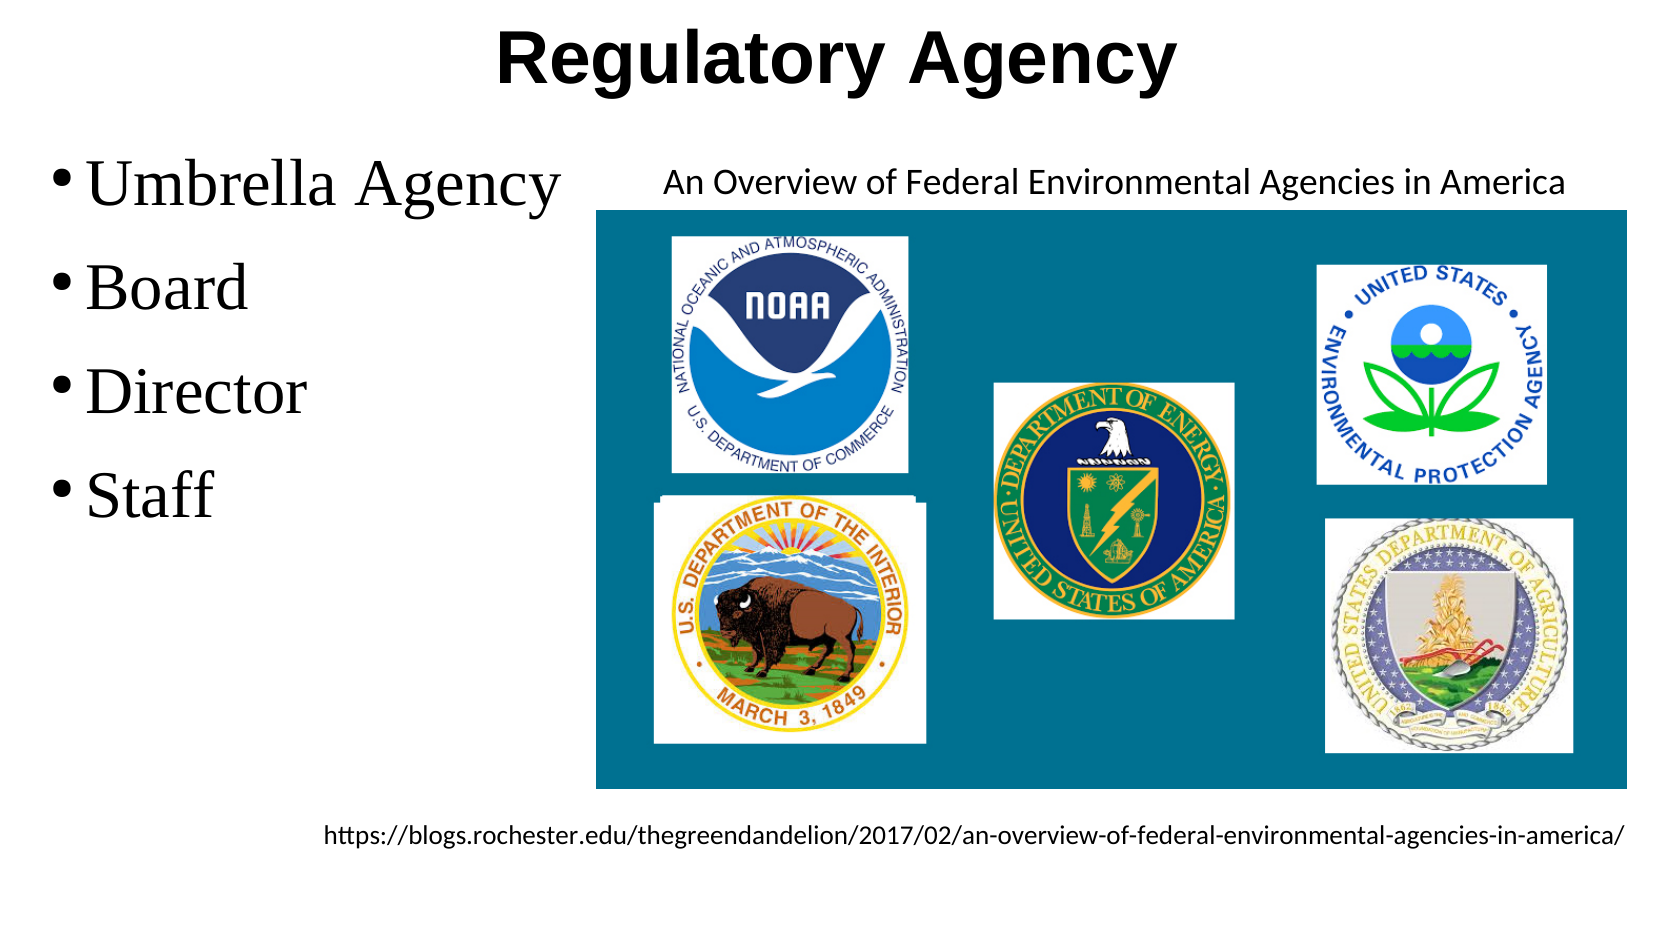

# Regulatory Agency
Umbrella Agency
Board
Director
Staff
An Overview of Federal Environmental Agencies in America
https://blogs.rochester.edu/thegreendandelion/2017/02/an-overview-of-federal-environmental-agencies-in-america/